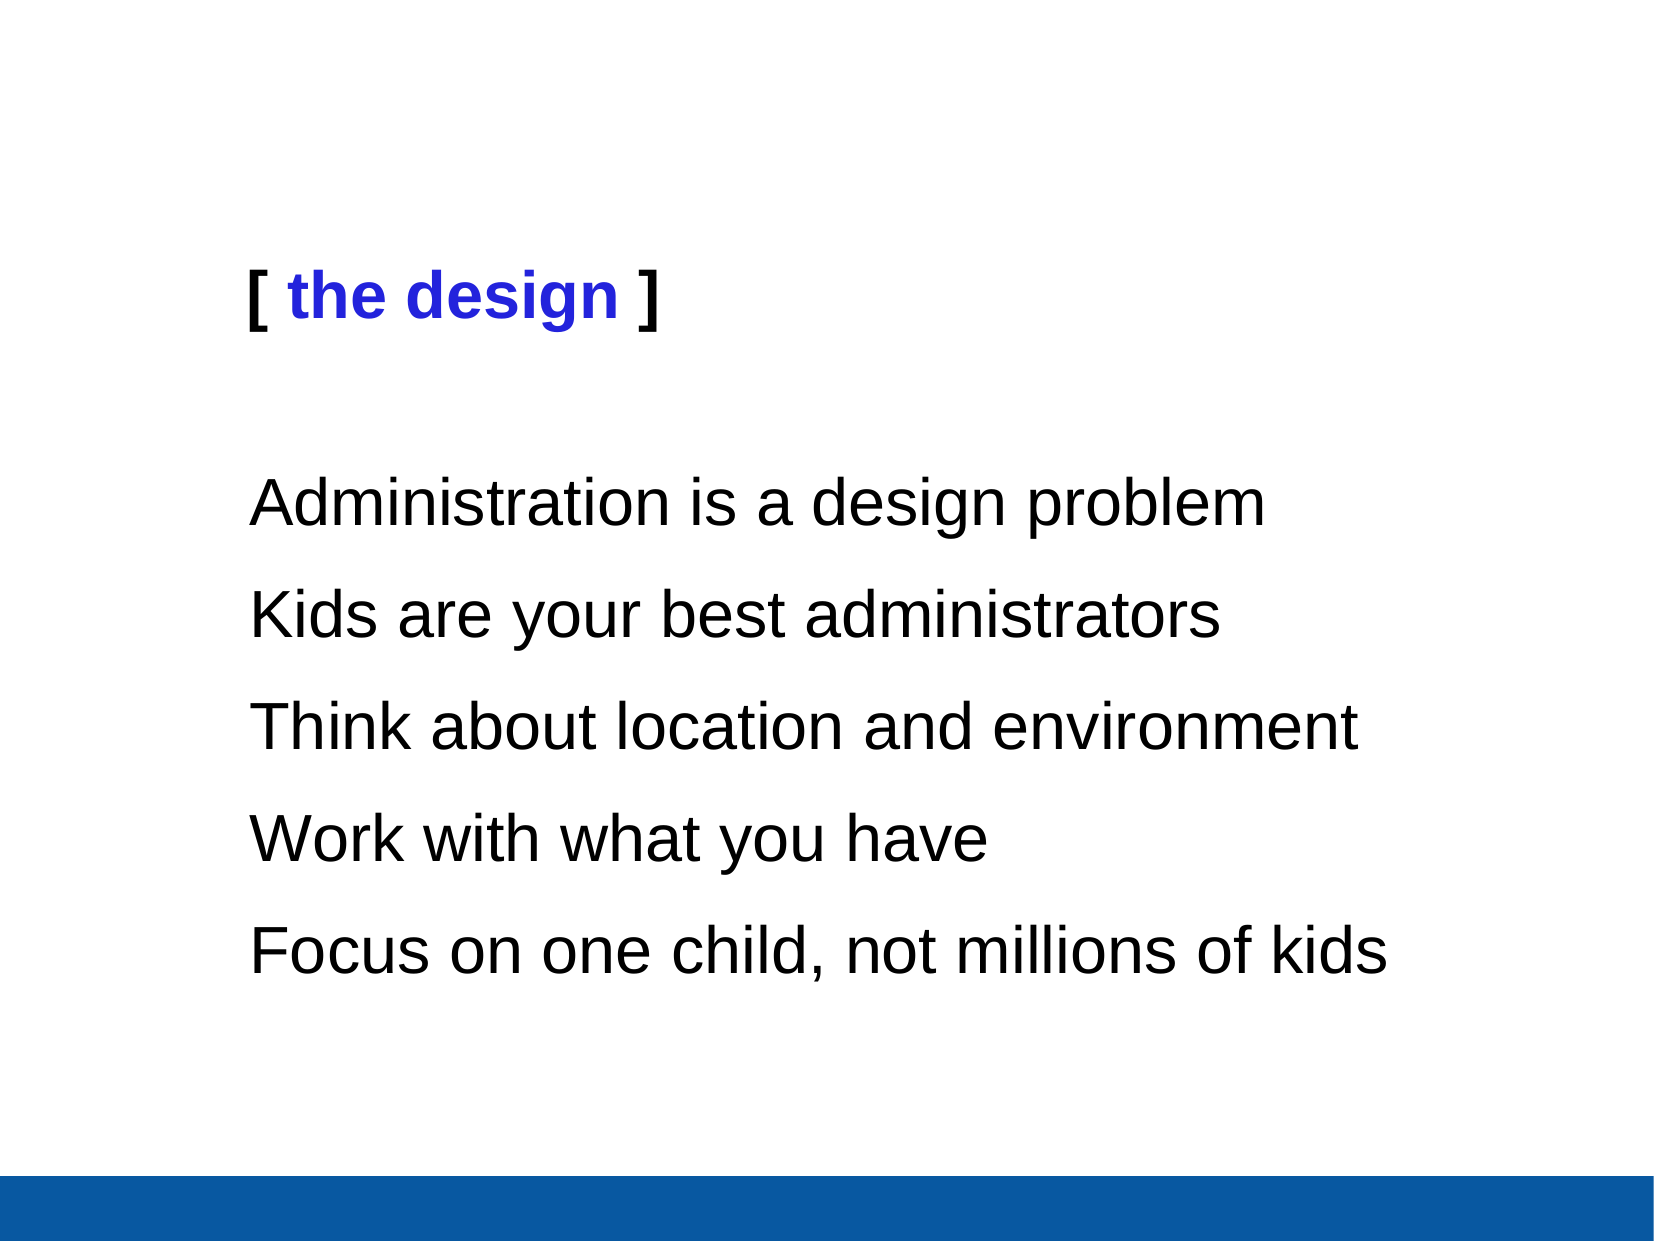

[ the design ]
Administration is a design problem
Kids are your best administrators
Think about location and environment
Work with what you have
Focus on one child, not millions of kids